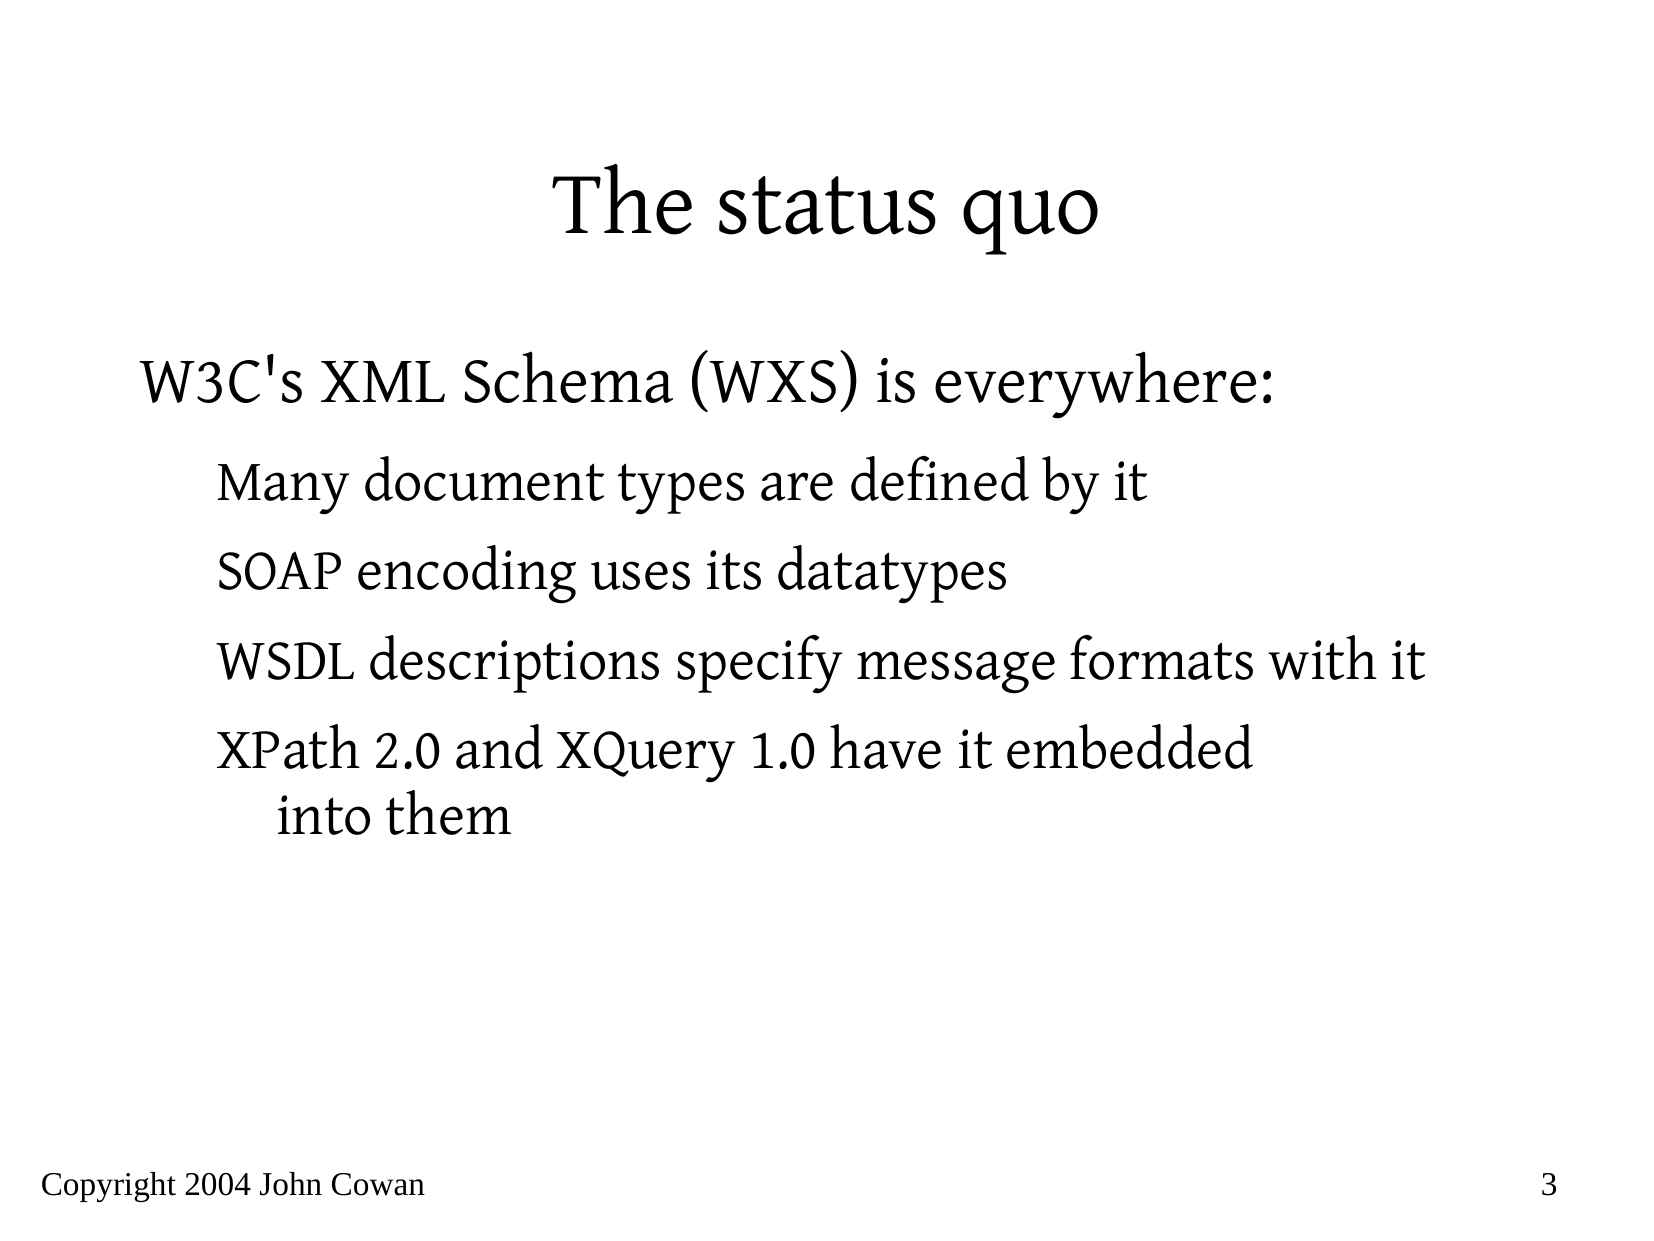

# The status quo
W3C's XML Schema (WXS) is everywhere:
Many document types are defined by it
SOAP encoding uses its datatypes
WSDL descriptions specify message formats with it
XPath 2.0 and XQuery 1.0 have it embedded
 into them